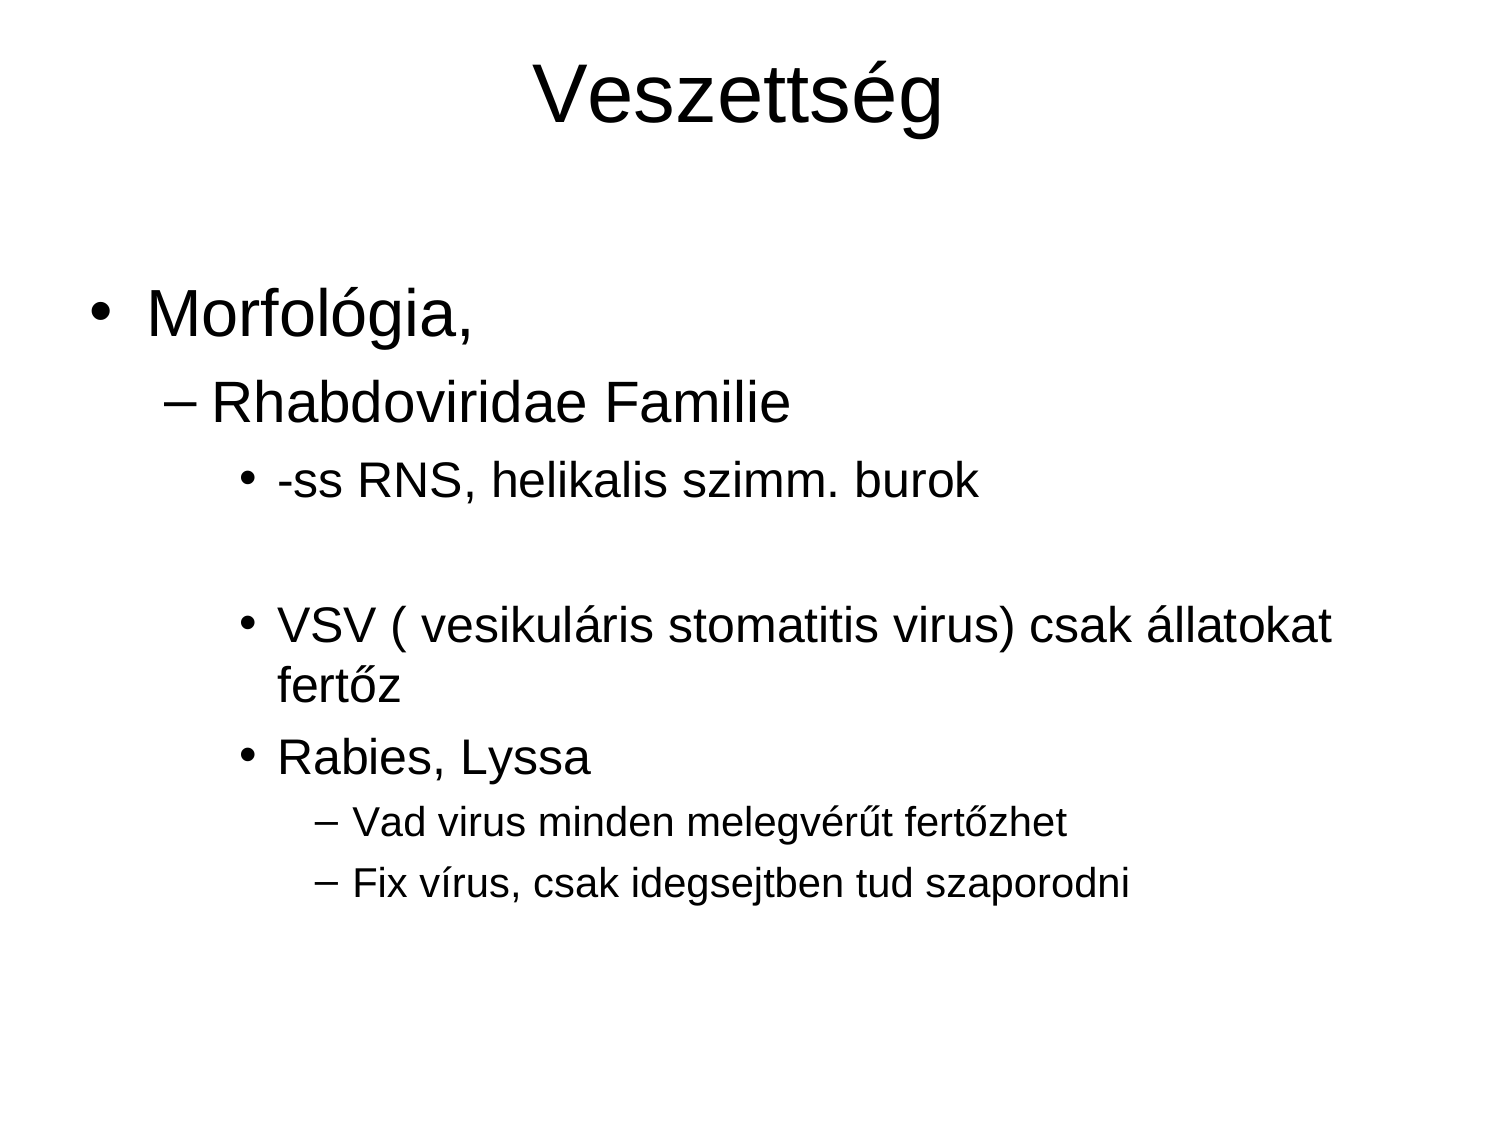

# Veszettség
Morfológia,
Rhabdoviridae Familie
-ss RNS, helikalis szimm. burok
VSV ( vesikuláris stomatitis virus) csak állatokat fertőz
Rabies, Lyssa
Vad virus minden melegvérűt fertőzhet
Fix vírus, csak idegsejtben tud szaporodni